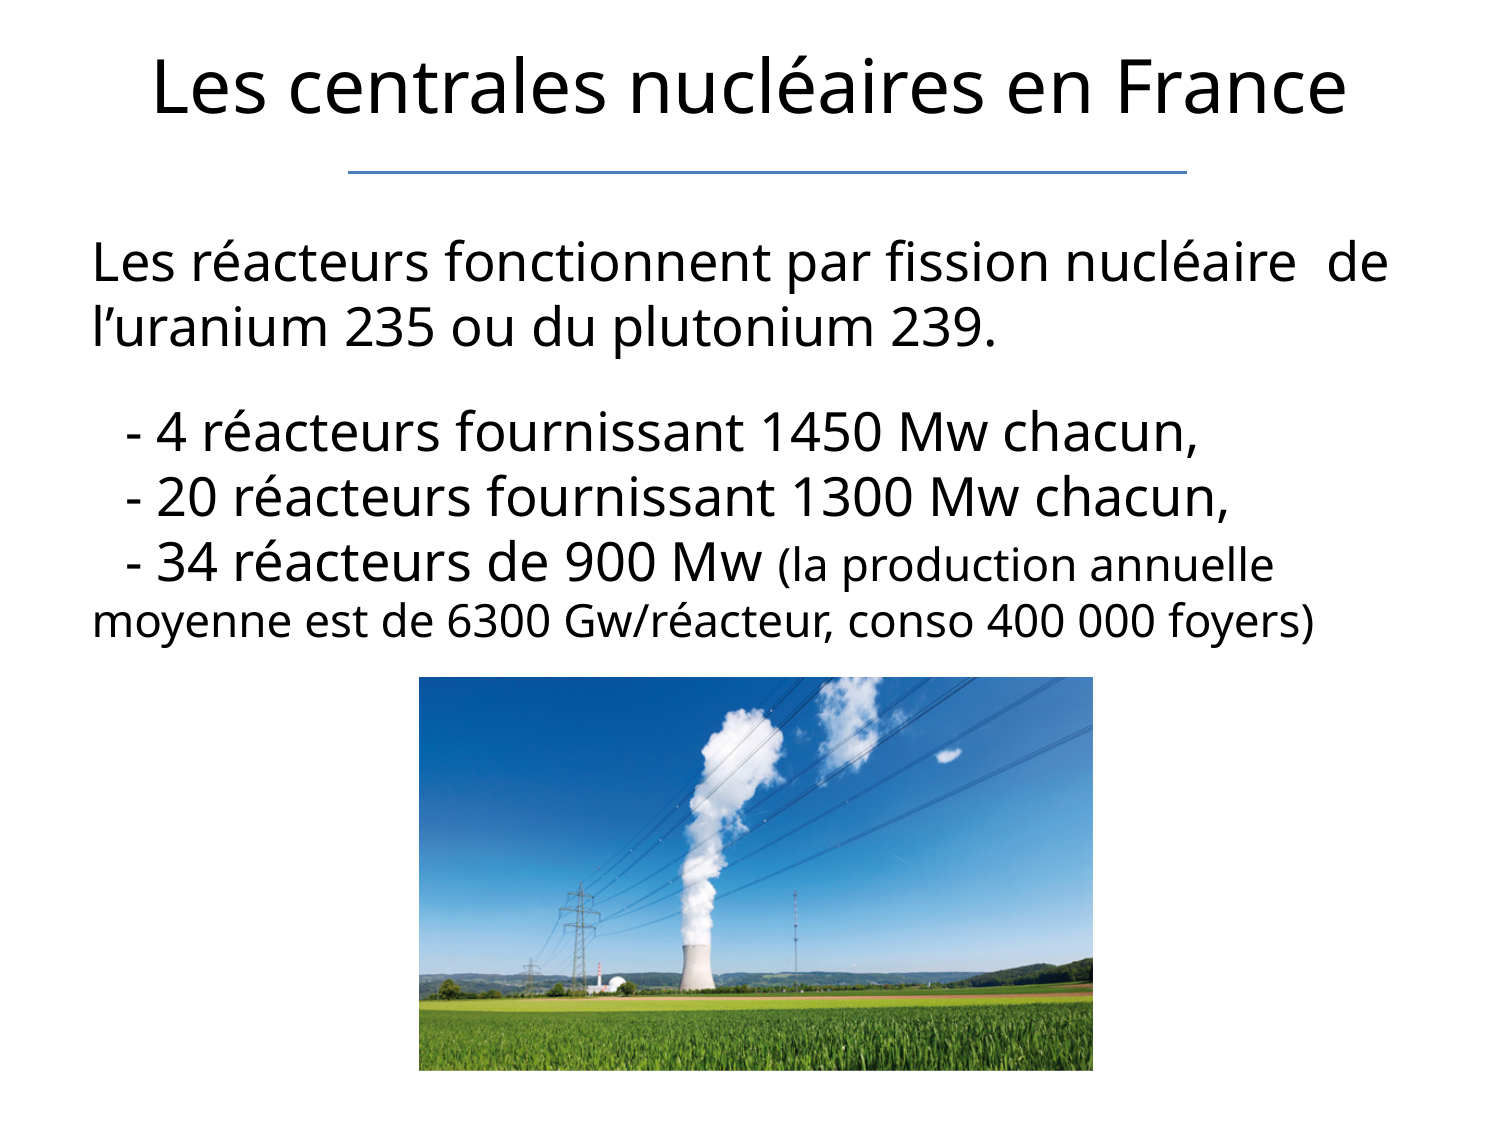

Les centrales nucléaires en France
Les réacteurs fonctionnent par fission nucléaire de l’uranium 235 ou du plutonium 239.
- 4 réacteurs fournissant 1450 Mw chacun,
- 20 réacteurs fournissant 1300 Mw chacun,
- 34 réacteurs de 900 Mw (la production annuelle moyenne est de 6300 Gw/réacteur, conso 400 000 foyers)